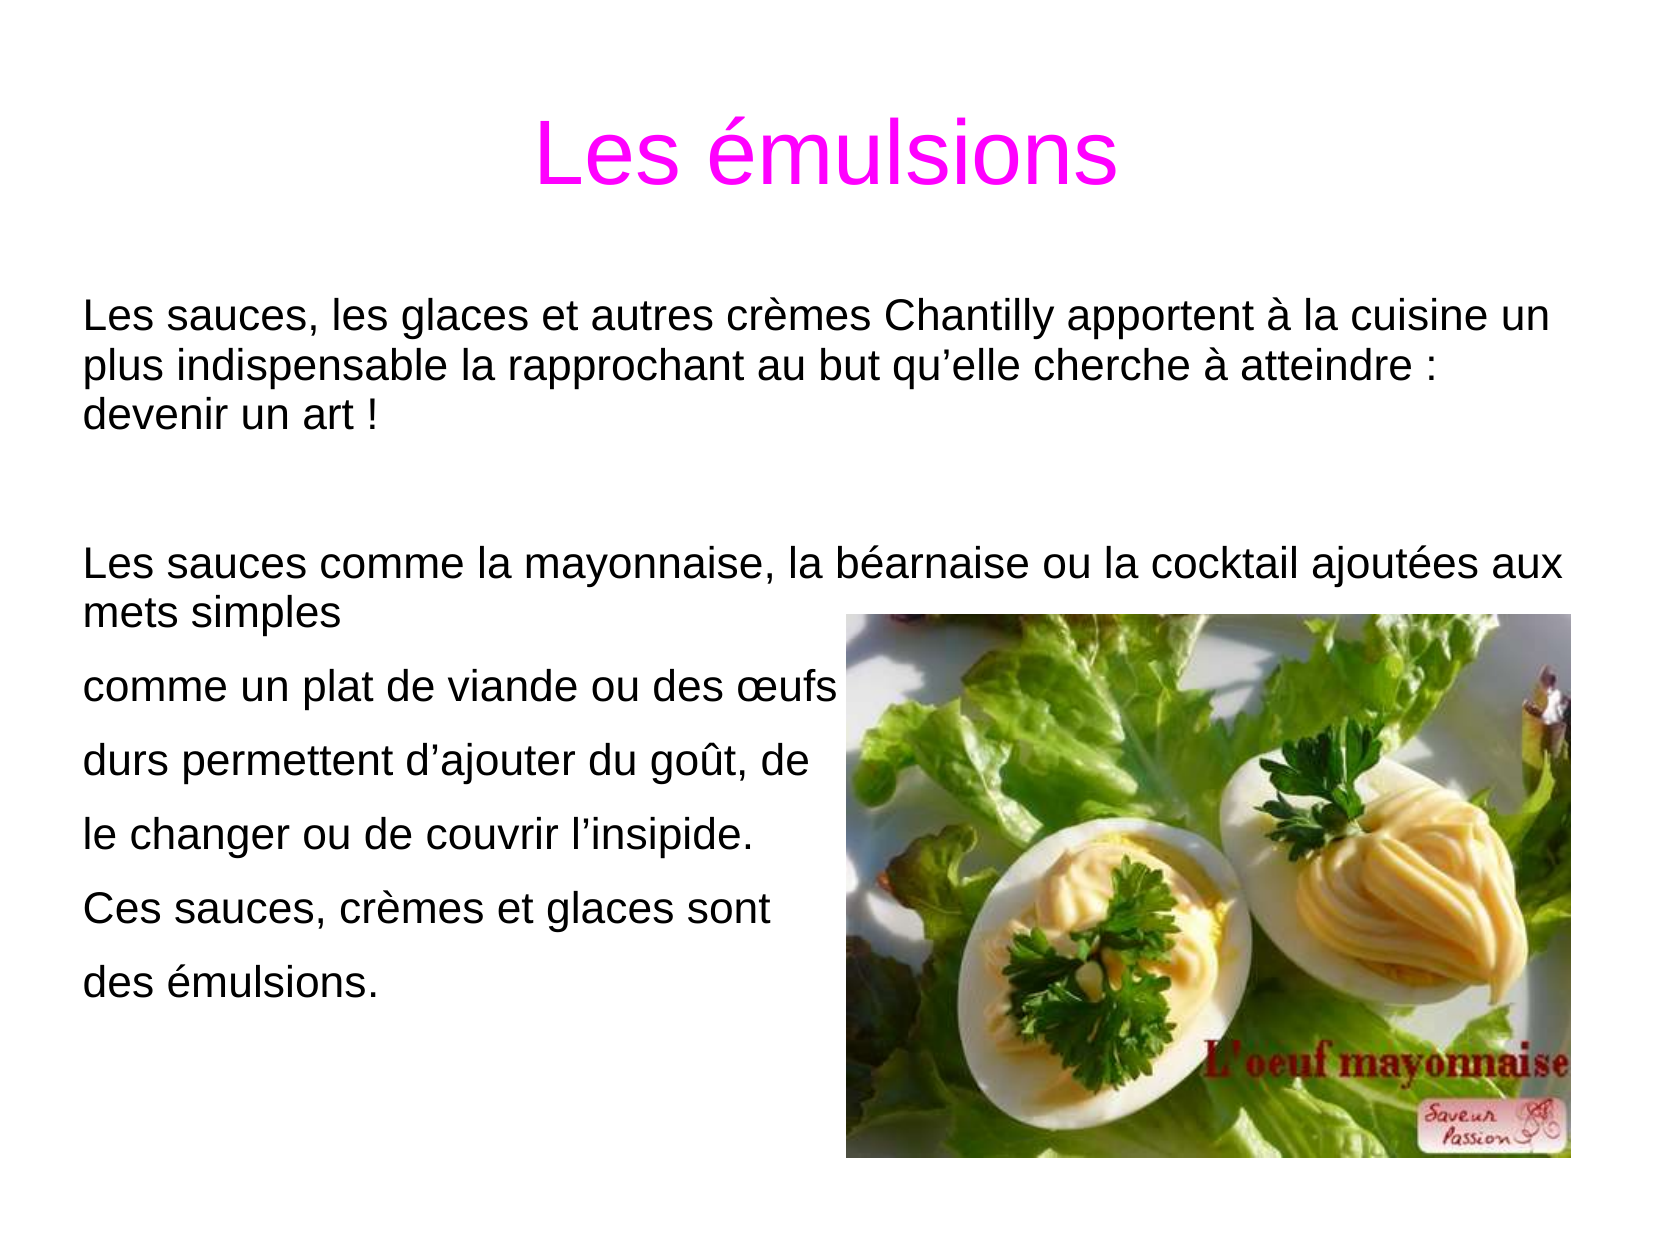

# Les émulsions
Les sauces, les glaces et autres crèmes Chantilly apportent à la cuisine un plus indispensable la rapprochant au but qu’elle cherche à atteindre : devenir un art !
Les sauces comme la mayonnaise, la béarnaise ou la cocktail ajoutées aux mets simples
comme un plat de viande ou des œufs
durs permettent d’ajouter du goût, de
le changer ou de couvrir l’insipide.
Ces sauces, crèmes et glaces sont
des émulsions.